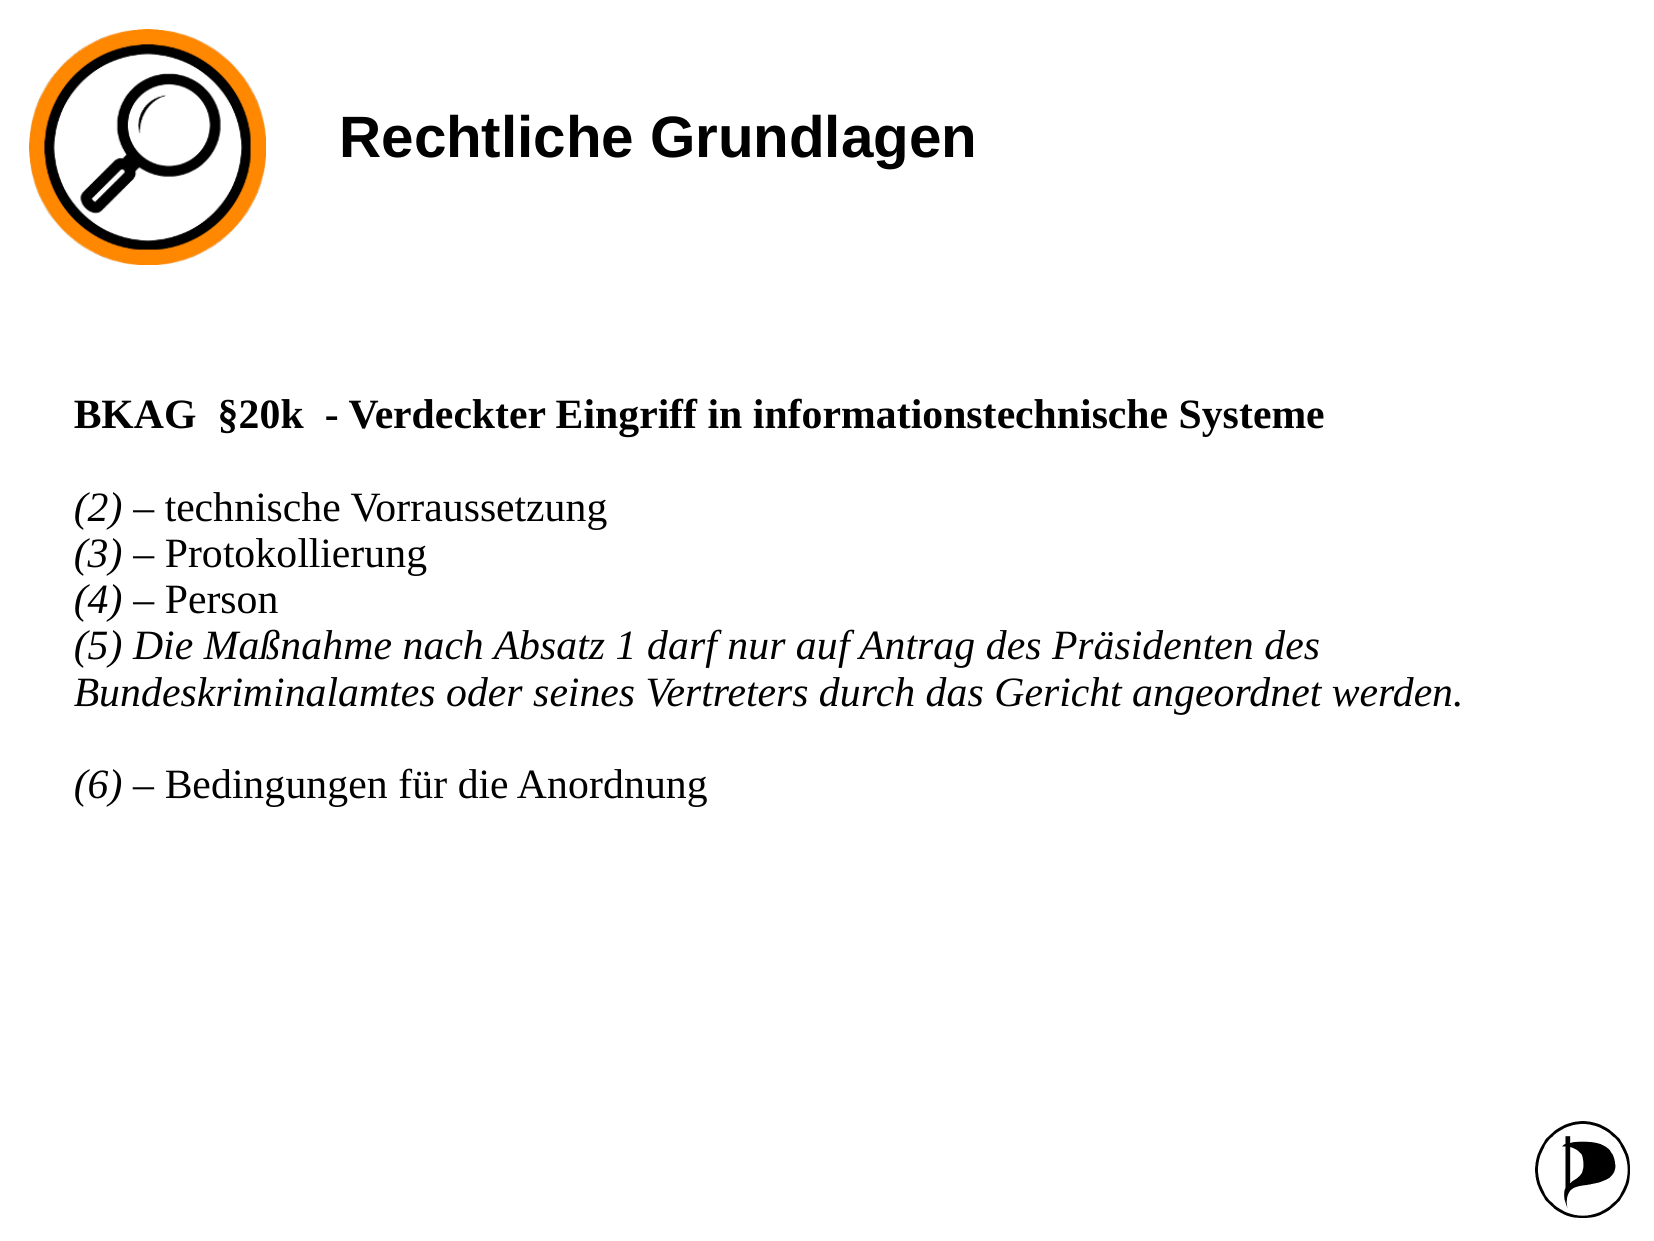

Rechtliche Grundlagen
BKAG §20k - Verdeckter Eingriff in informationstechnische Systeme
(2) – technische Vorraussetzung
(3) – Protokollierung
(4) – Person
(5) Die Maßnahme nach Absatz 1 darf nur auf Antrag des Präsidenten des Bundeskriminalamtes oder seines Vertreters durch das Gericht angeordnet werden.
(6) – Bedingungen für die Anordnung